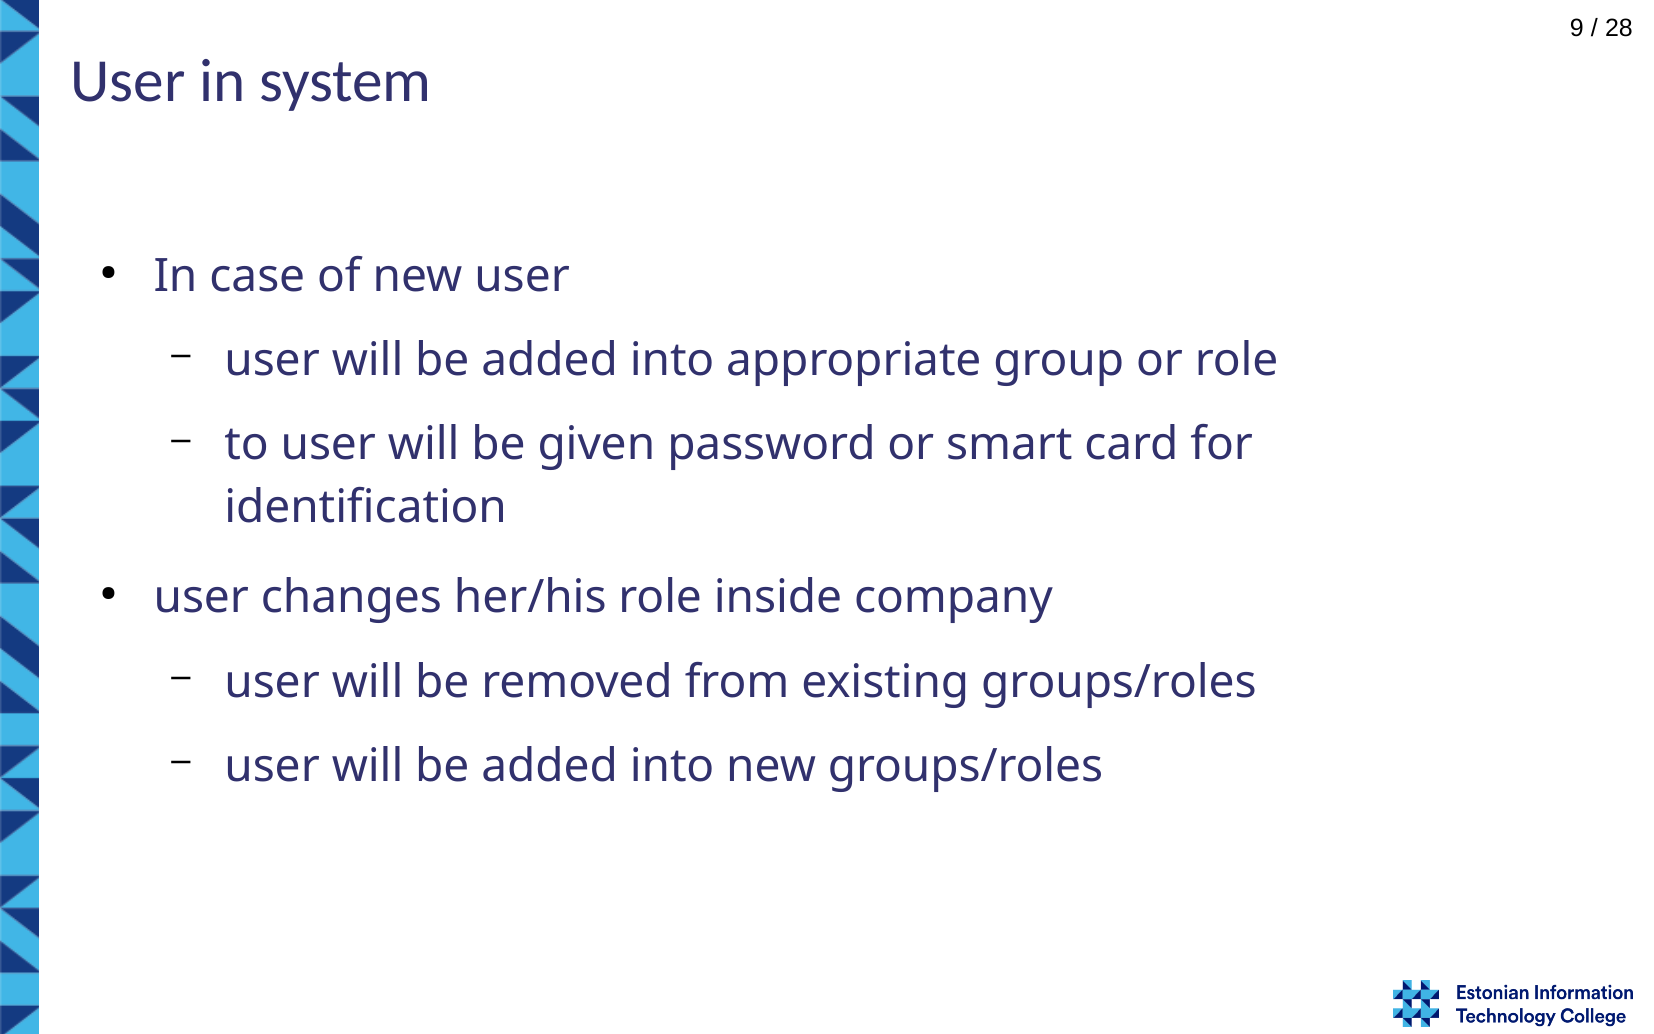

# User in system
In case of new user
user will be added into appropriate group or role
to user will be given password or smart card for identification
user changes her/his role inside company
user will be removed from existing groups/roles
user will be added into new groups/roles